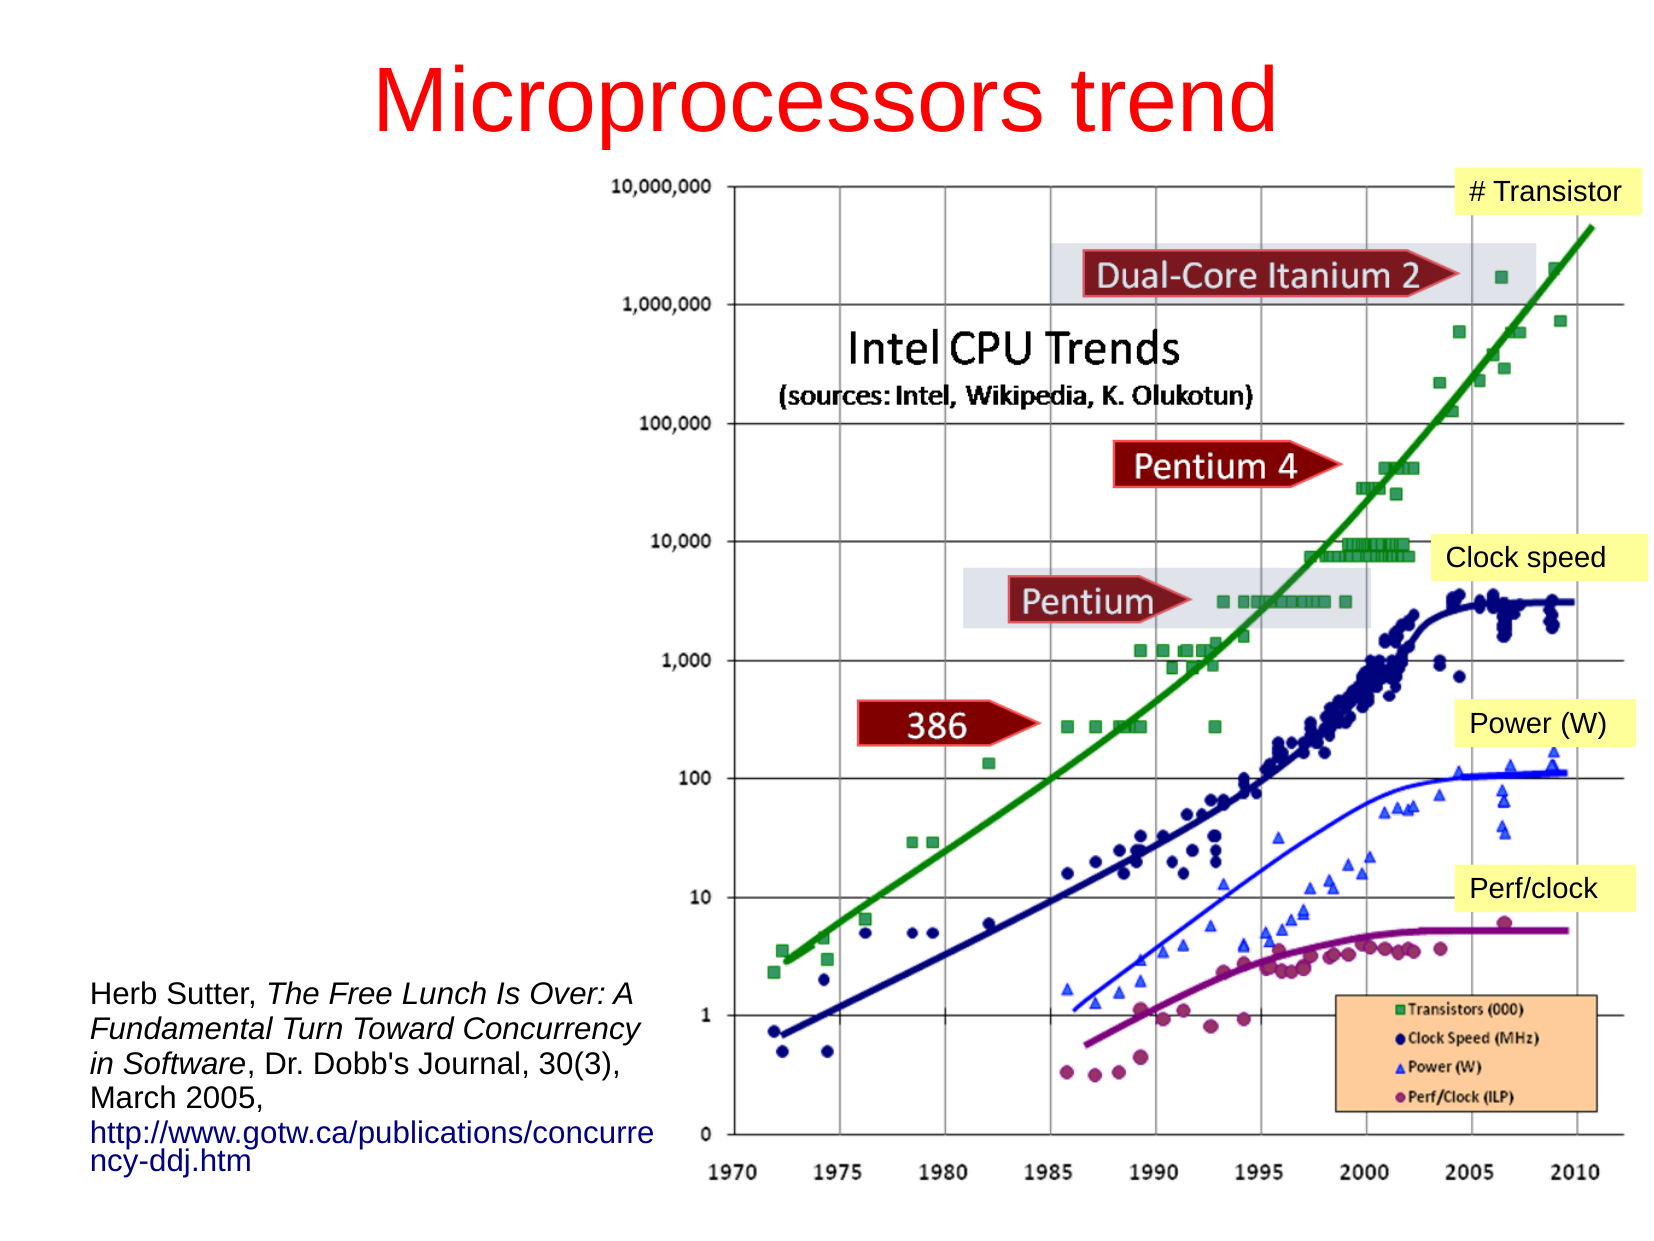

# Microprocessors trend
# Transistor
Clock speed
Power (W)
Perf/clock
Herb Sutter, The Free Lunch Is Over: A Fundamental Turn Toward Concurrency in Software, Dr. Dobb's Journal, 30(3), March 2005, http://www.gotw.ca/publications/concurrency-ddj.htm
Intro to Parallel Programming
10